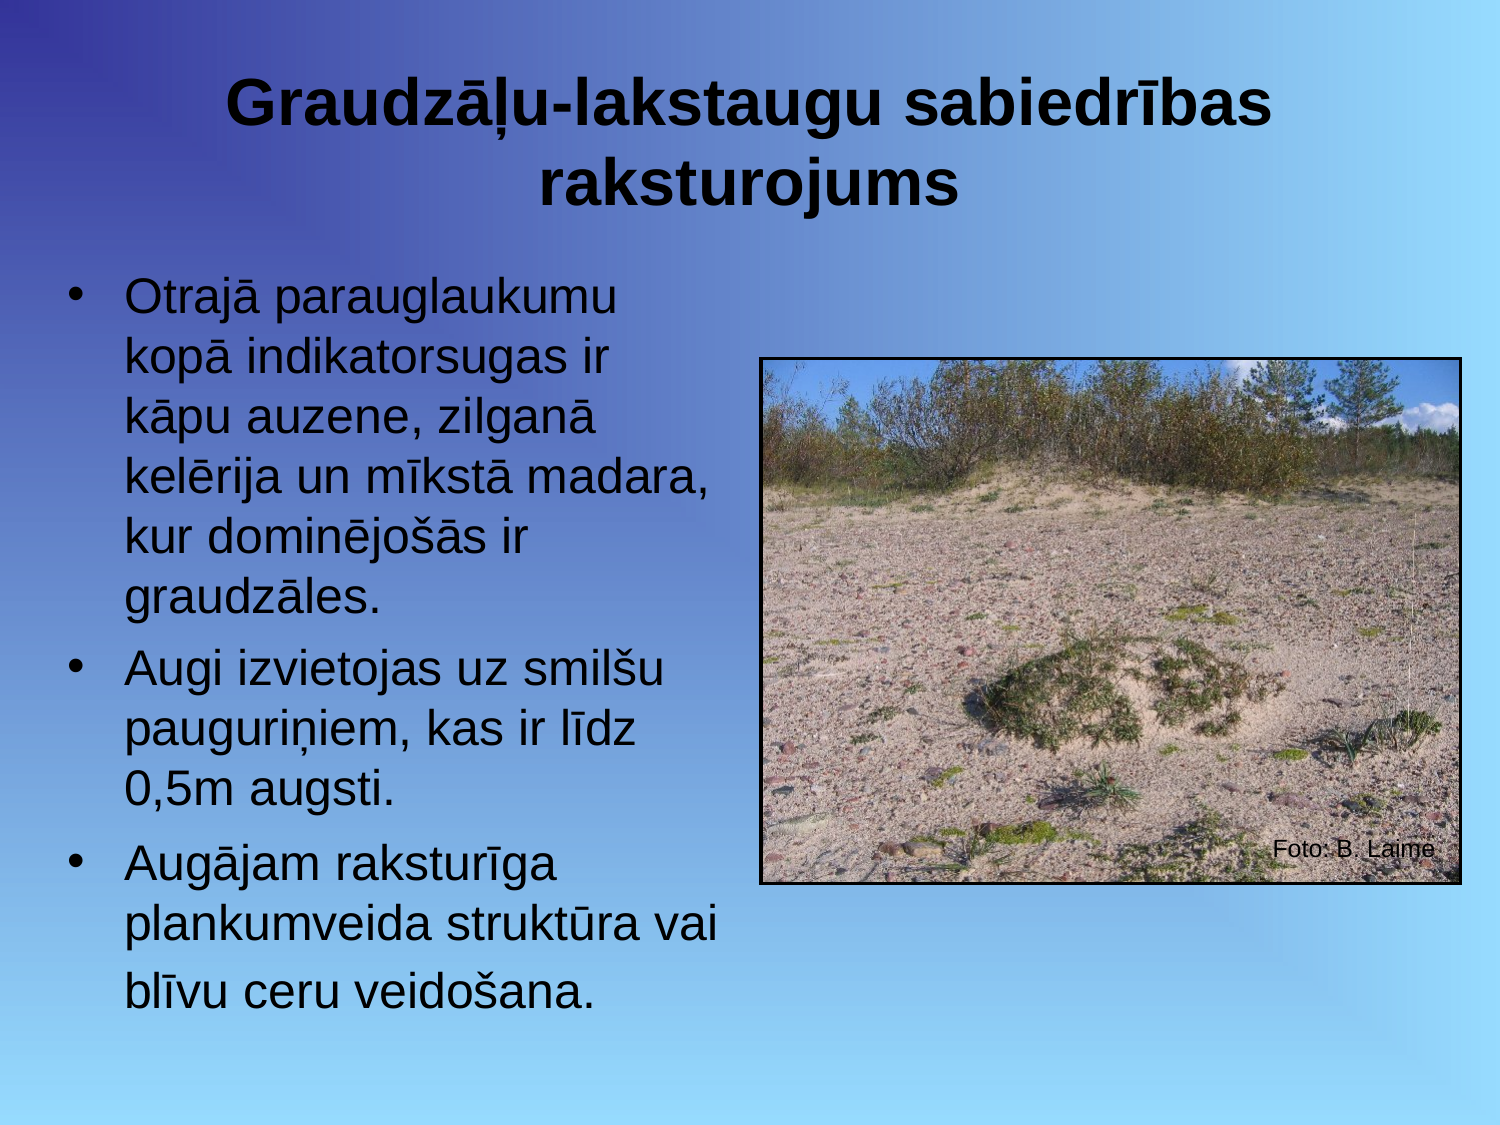

# Graudzāļu-lakstaugu sabiedrības raksturojums
Otrajā parauglaukumu kopā indikatorsugas ir kāpu auzene, zilganā kelērija un mīkstā madara, kur dominējošās ir graudzāles.
Augi izvietojas uz smilšu pauguriņiem, kas ir līdz 0,5m augsti.
Augājam raksturīga plankumveida struktūra vai blīvu ceru veidošana.
Foto: B. Laime